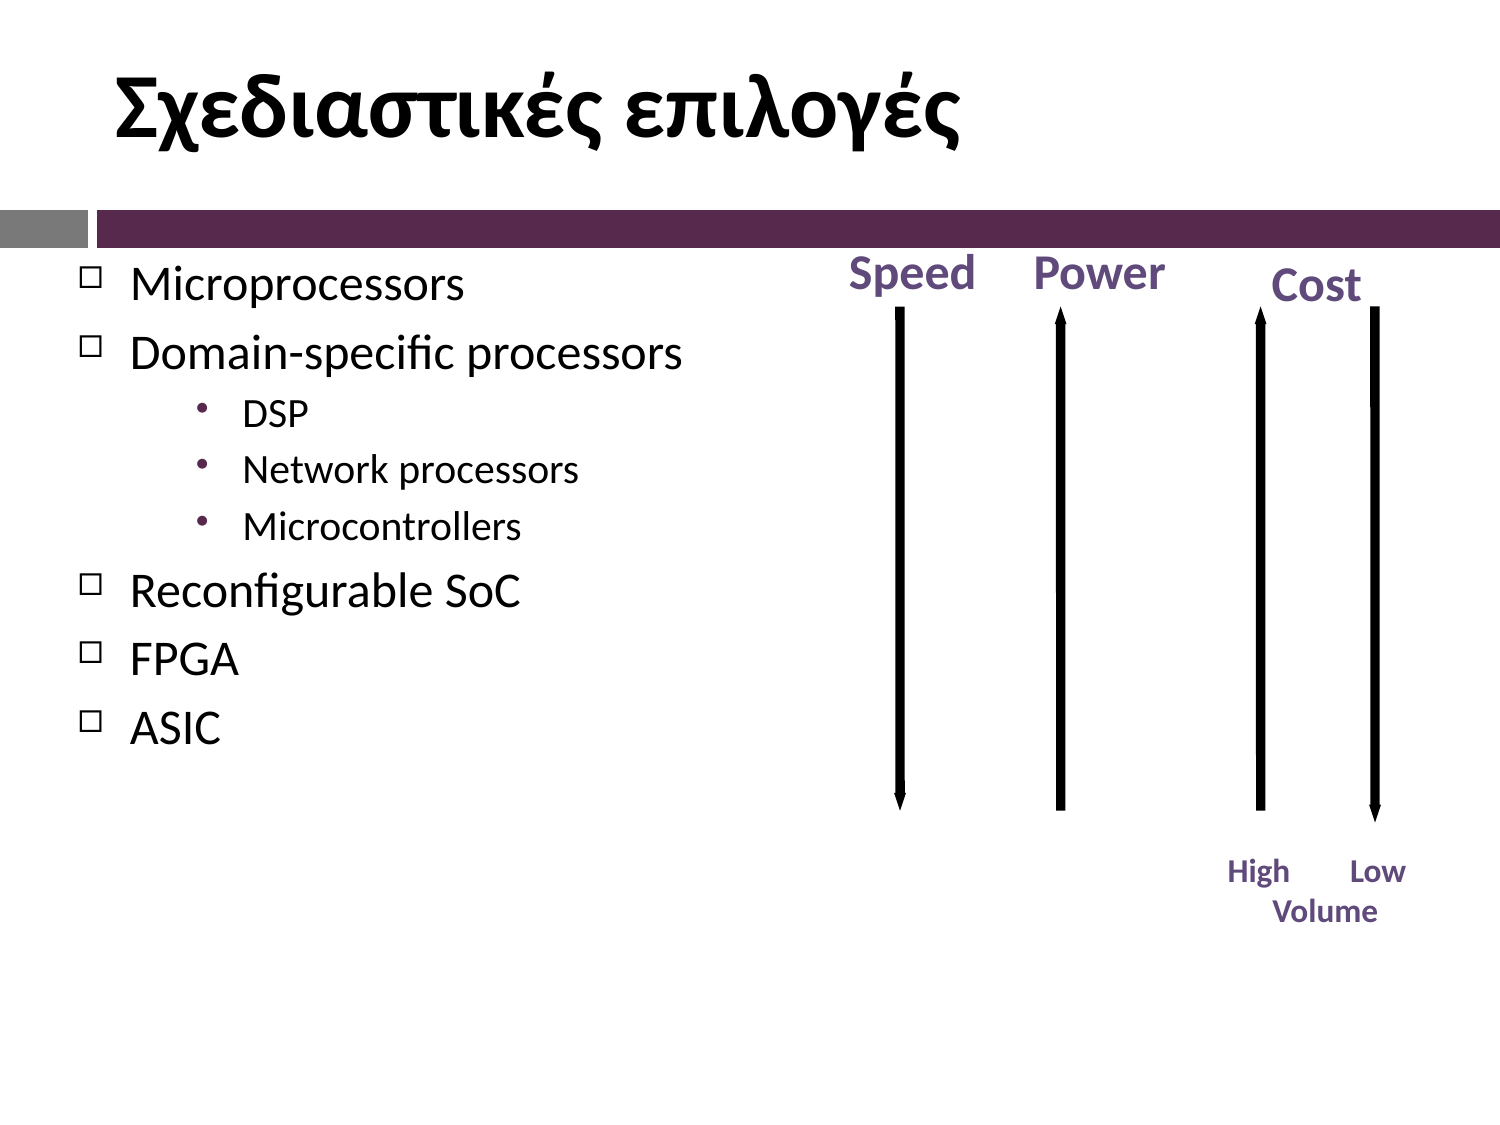

# Σχεδιαστικές επιλογές
Speed
Power
Cost
Microprocessors
Domain-specific processors
DSP
Network processors
Microcontrollers
Reconfigurable SoC
FPGA
ASIC
High Low
 Volume